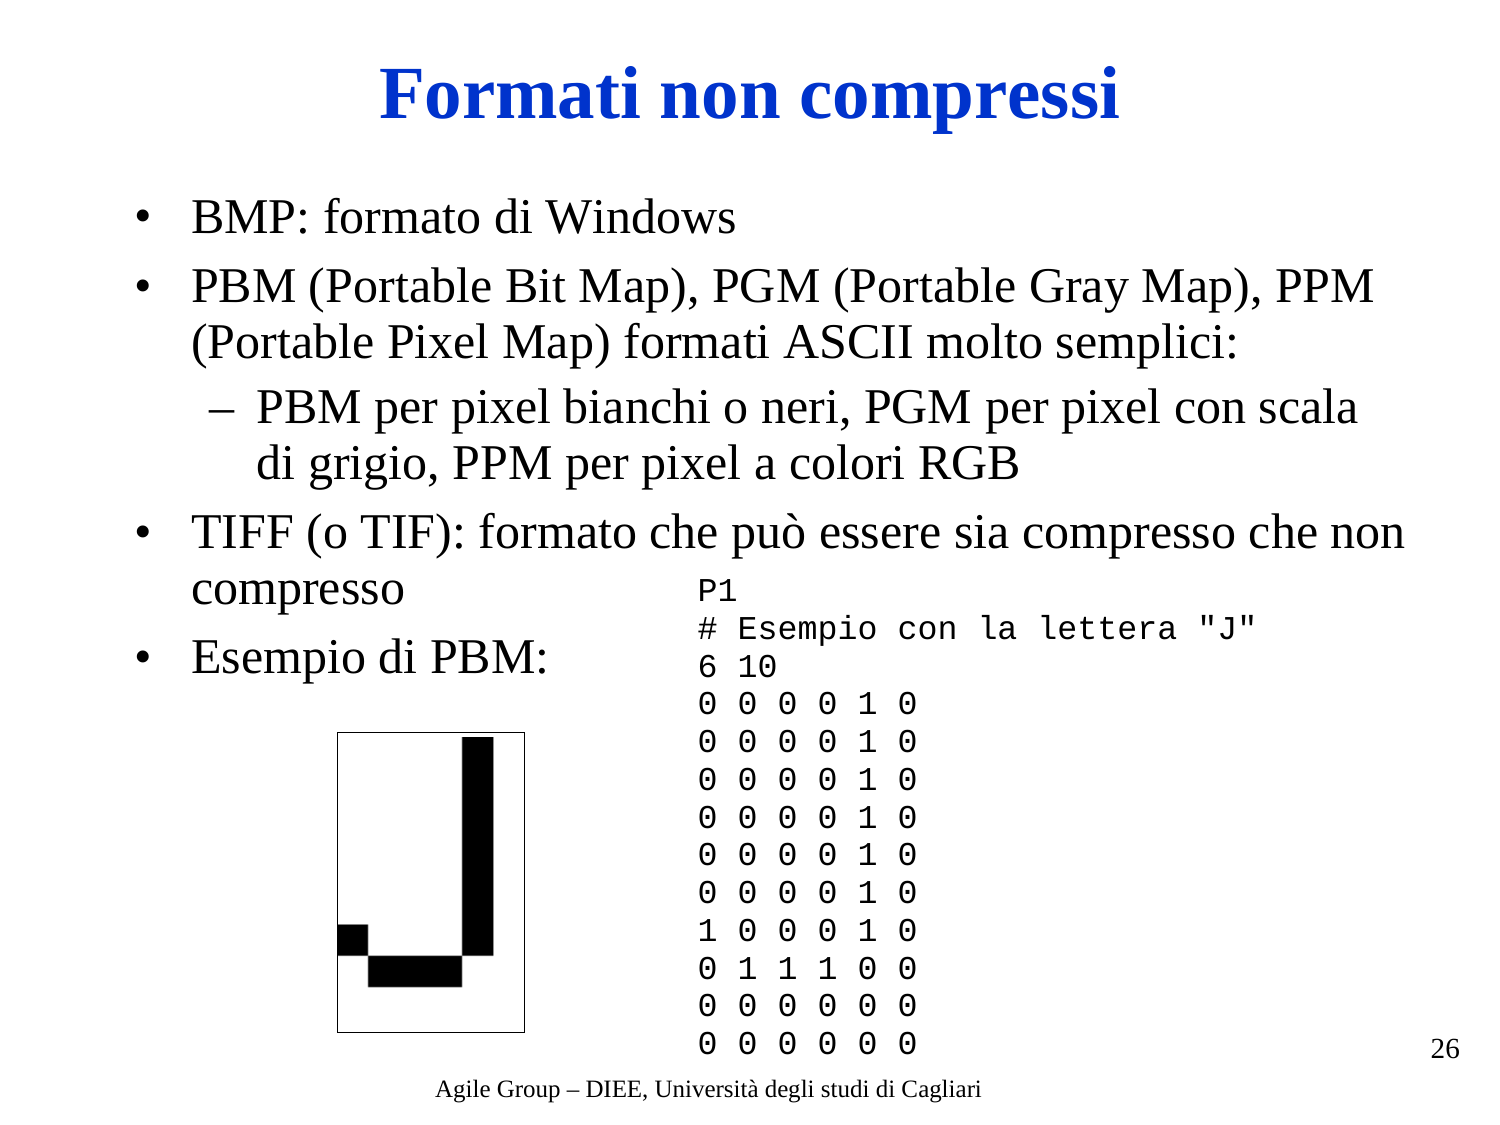

# Formati non compressi
BMP: formato di Windows
PBM (Portable Bit Map), PGM (Portable Gray Map), PPM (Portable Pixel Map) formati ASCII molto semplici:
PBM per pixel bianchi o neri, PGM per pixel con scala di grigio, PPM per pixel a colori RGB
TIFF (o TIF): formato che può essere sia compresso che non compresso
Esempio di PBM:
P1
# Esempio con la lettera "J"
6 10
0 0 0 0 1 0
0 0 0 0 1 0
0 0 0 0 1 0
0 0 0 0 1 0
0 0 0 0 1 0
0 0 0 0 1 0
1 0 0 0 1 0
0 1 1 1 0 0
0 0 0 0 0 0
0 0 0 0 0 0
26